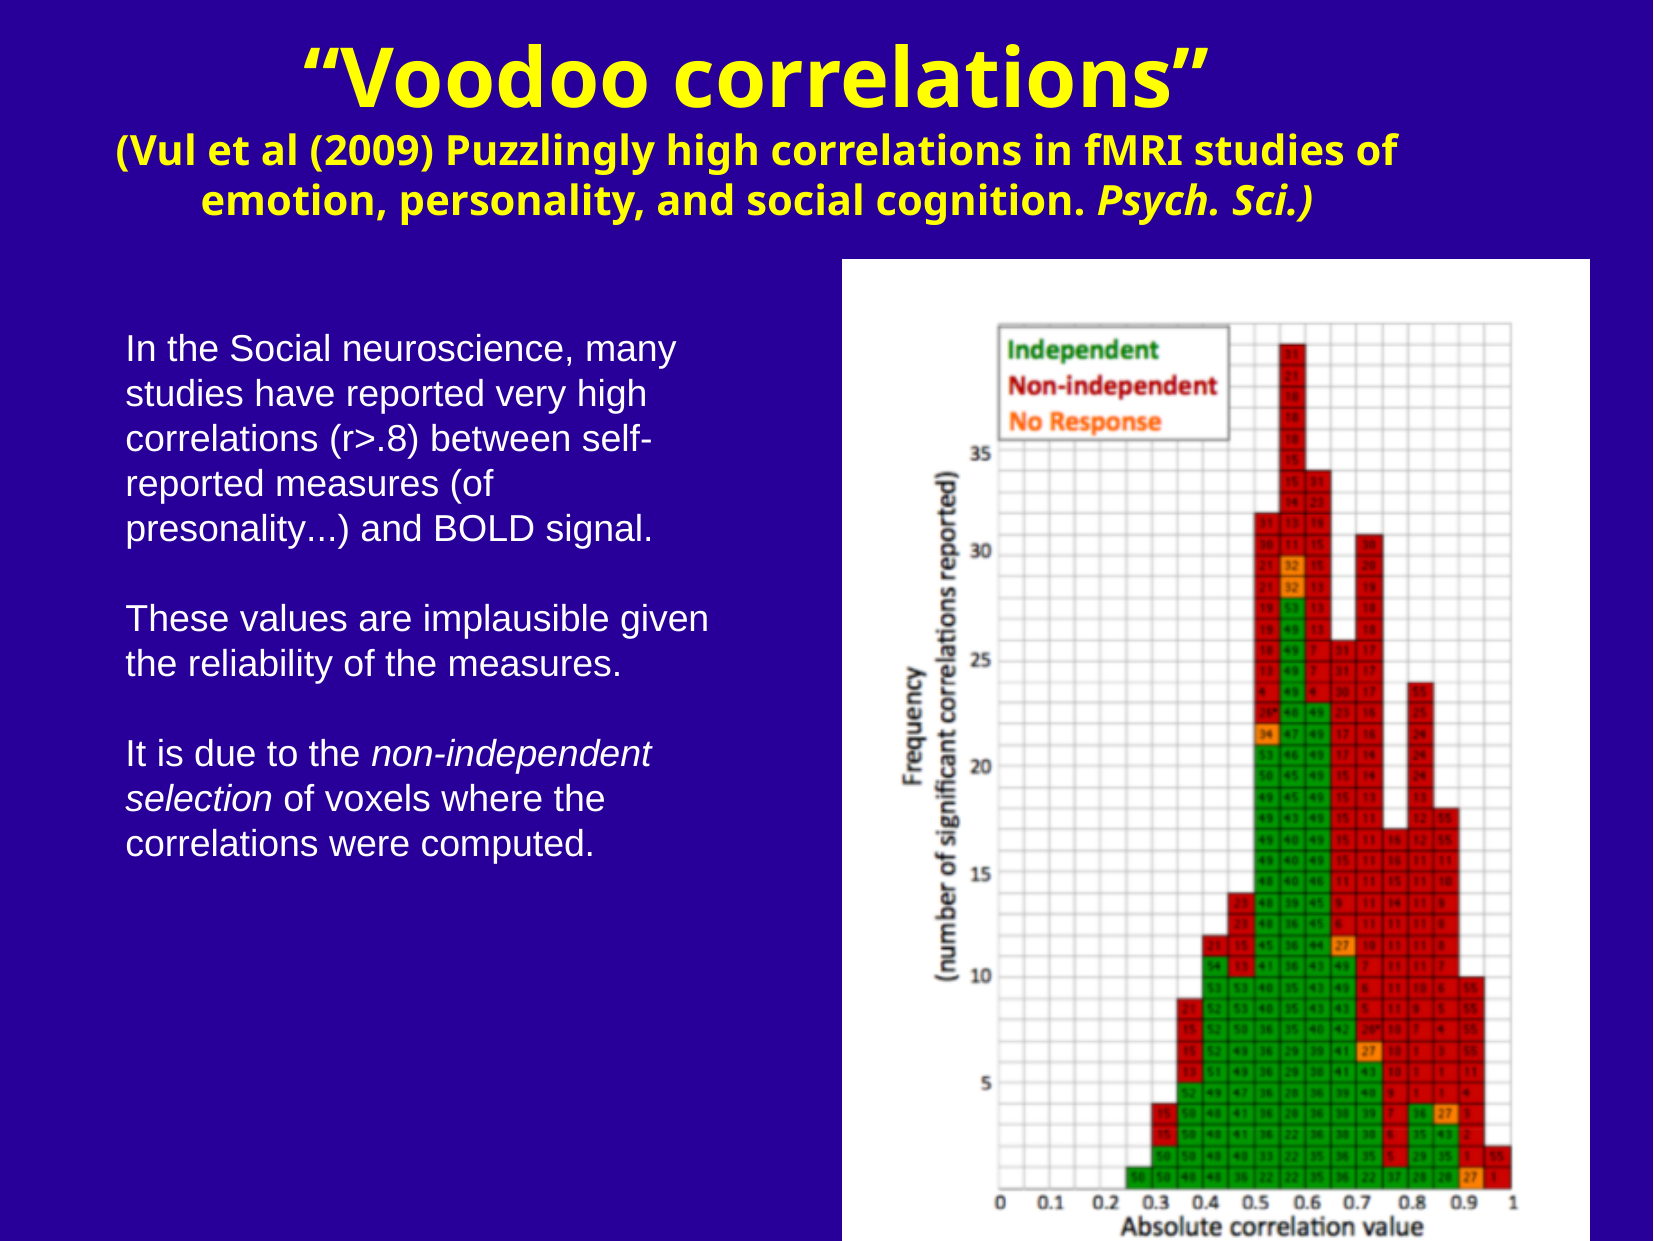

# “Voodoo correlations” (Vul et al (2009) Puzzlingly high correlations in fMRI studies of emotion, personality, and social cognition. Psych. Sci.)
In the Social neuroscience, many studies have reported very high correlations (r>.8) between self-reported measures (of presonality...) and BOLD signal.
These values are implausible given the reliability of the measures.
It is due to the non-independent selection of voxels where the correlations were computed.